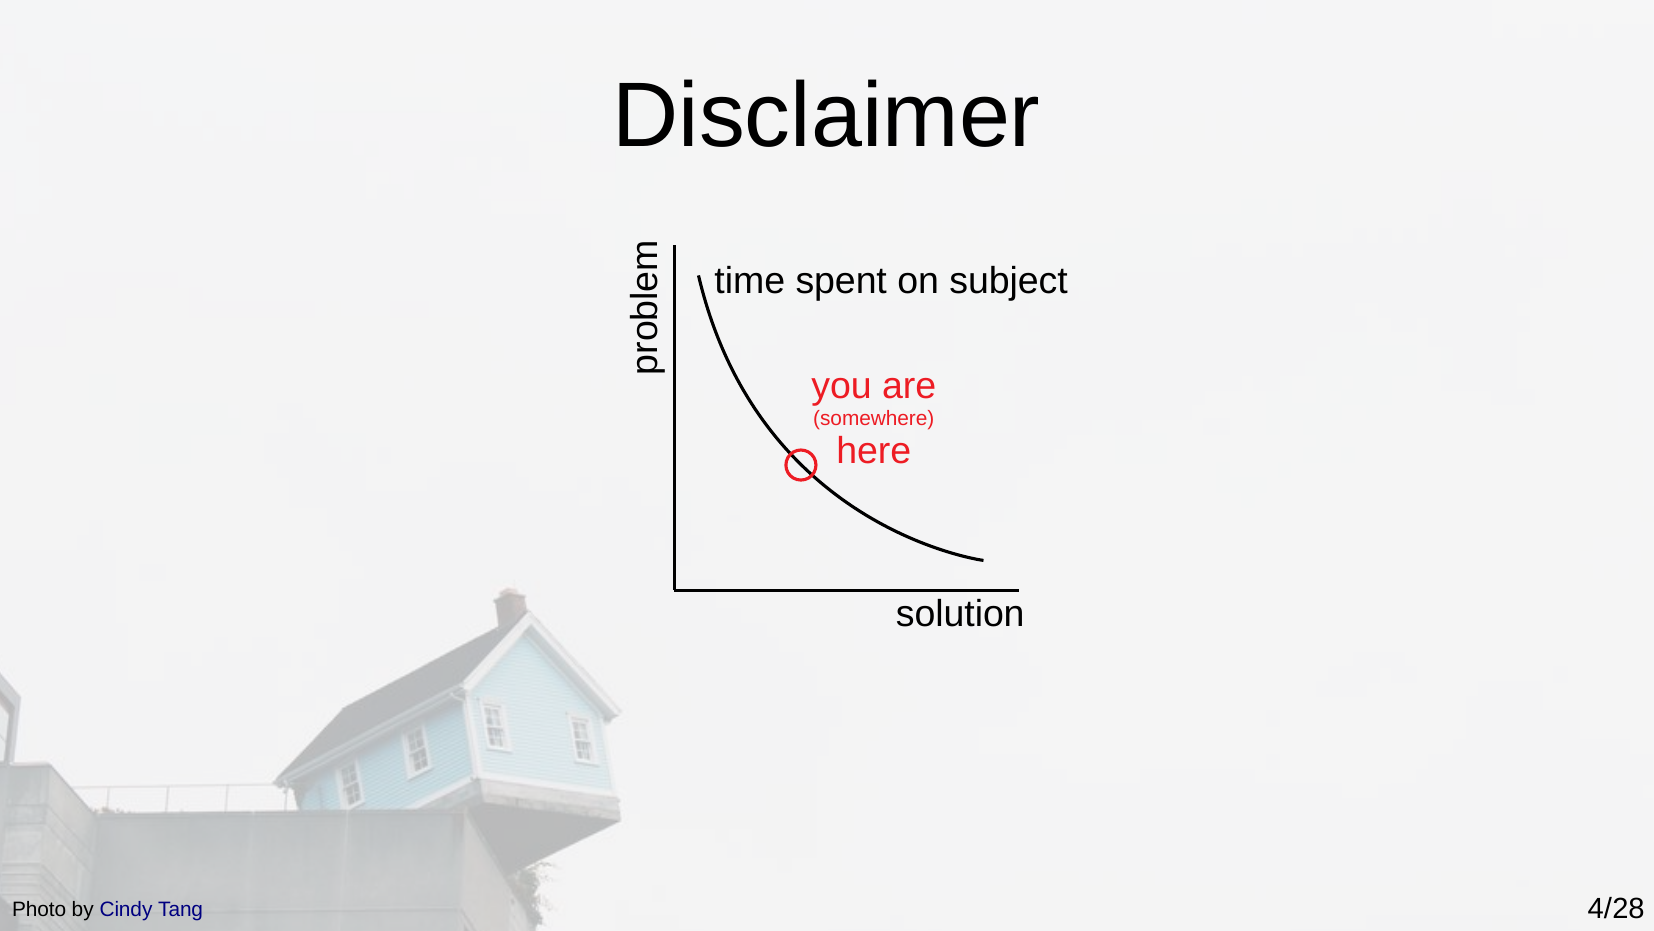

# Disclaimer
time spent on subject
problem
solution
you are
(somewhere)
here
3/28
Photo by Cindy Tang